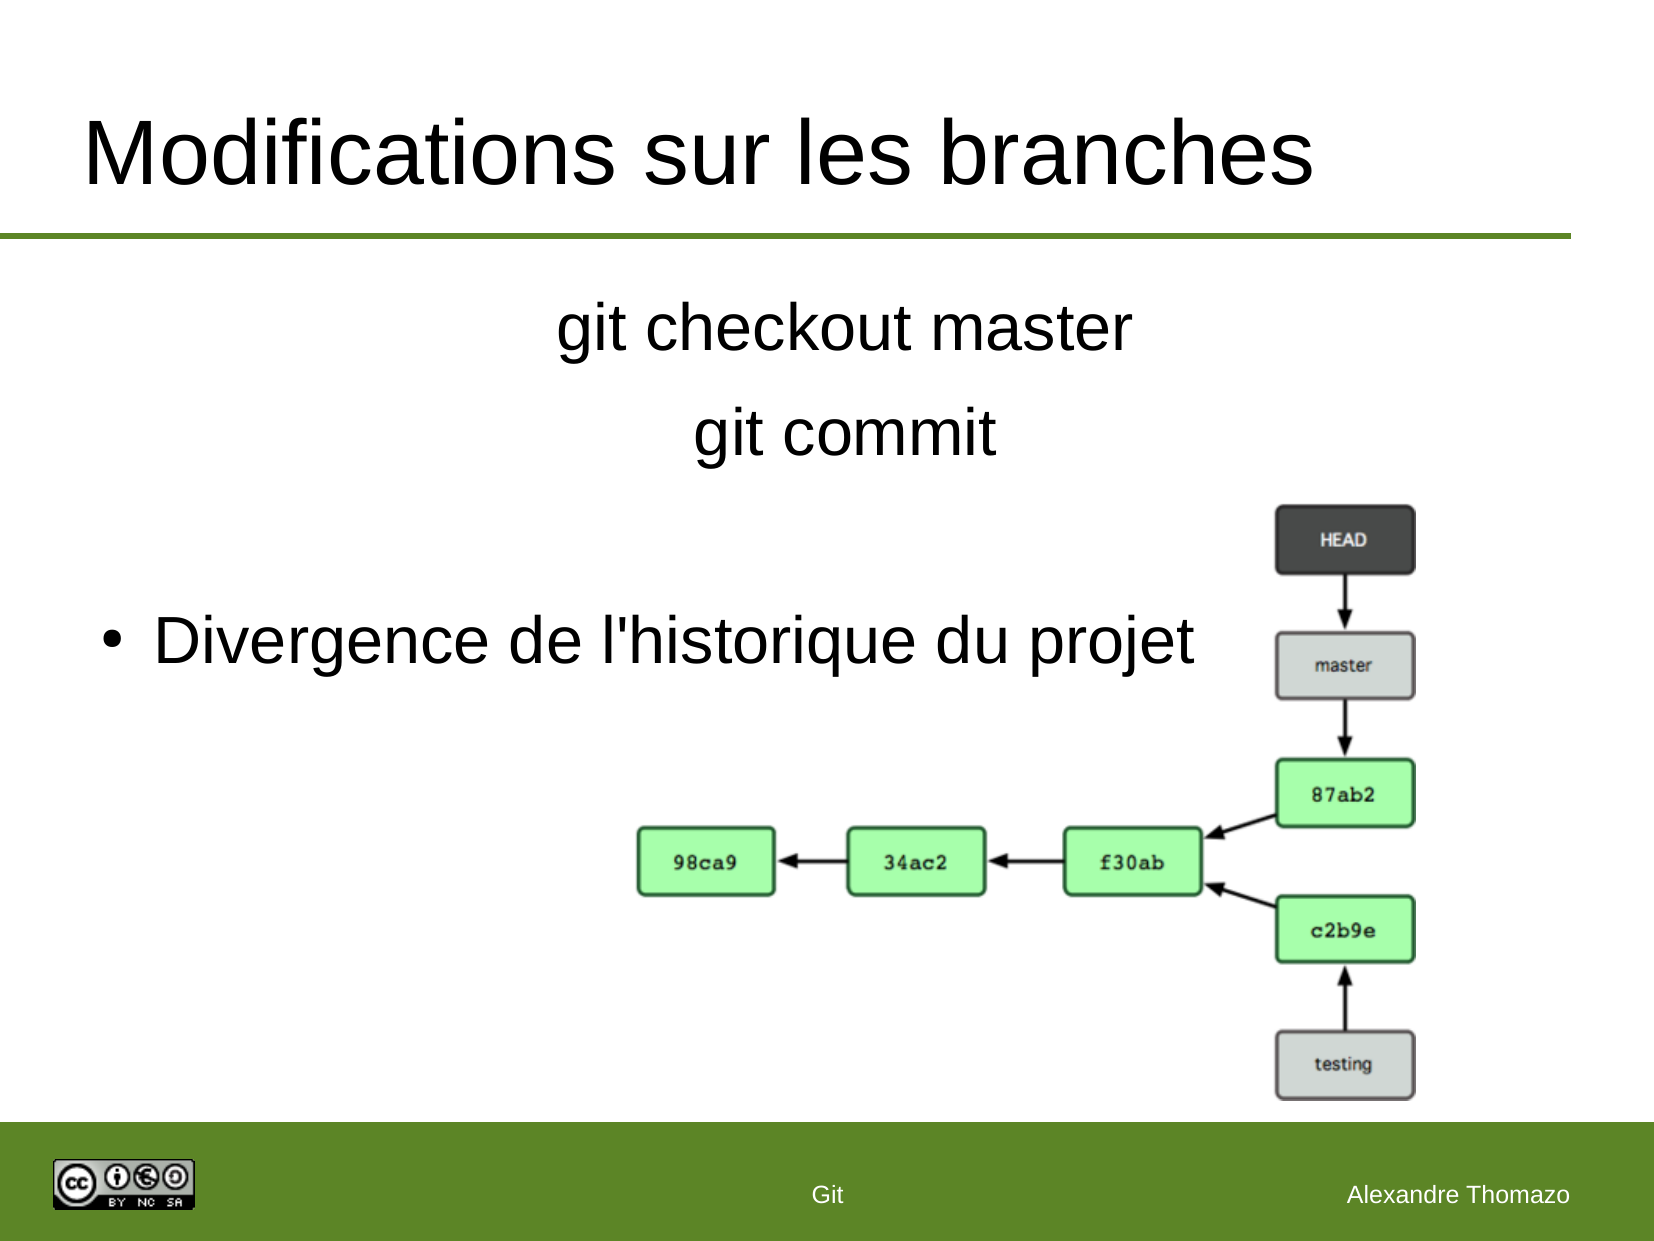

# Modifications sur les branches
git checkout master
git commit
Divergence de l'historique du projet
Git
24